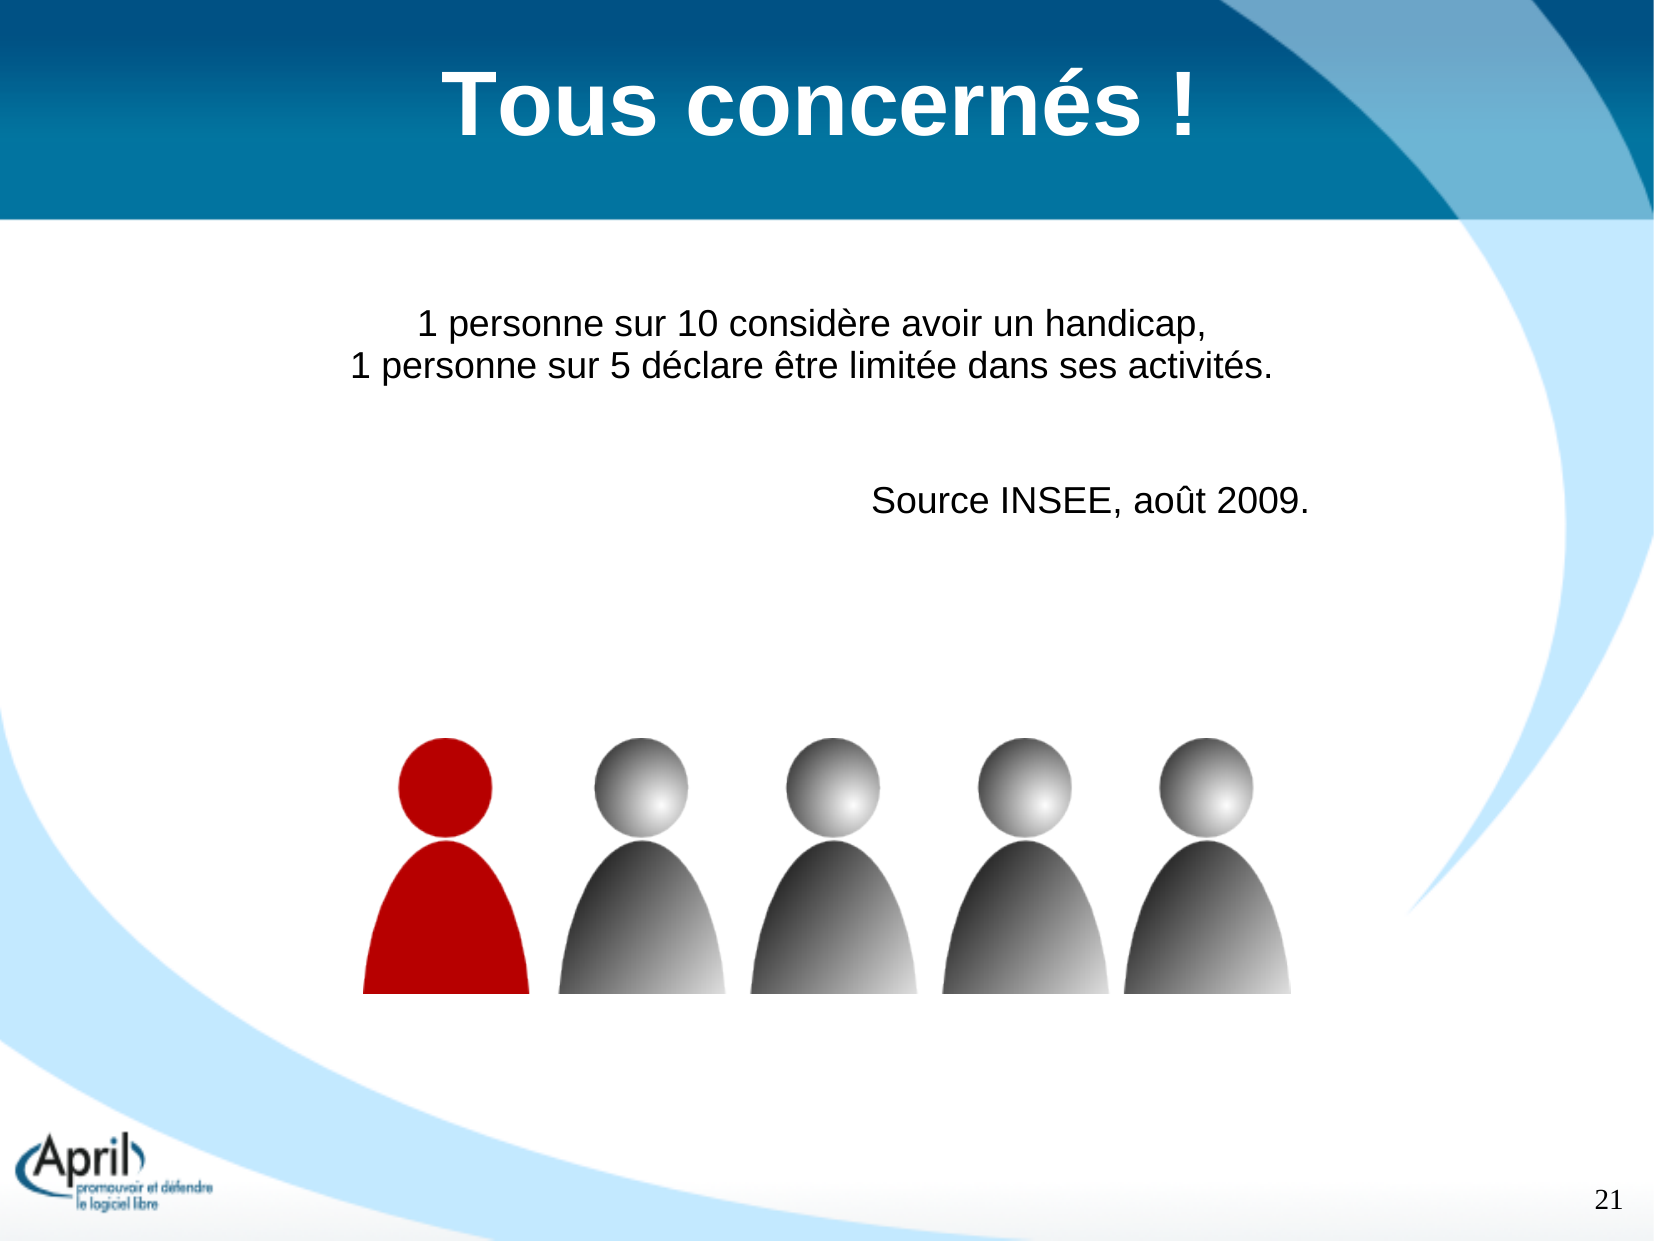

# Tous concernés !
1 personne sur 10 considère avoir un handicap,
1 personne sur 5 déclare être limitée dans ses activités.
Source INSEE, août 2009.
21